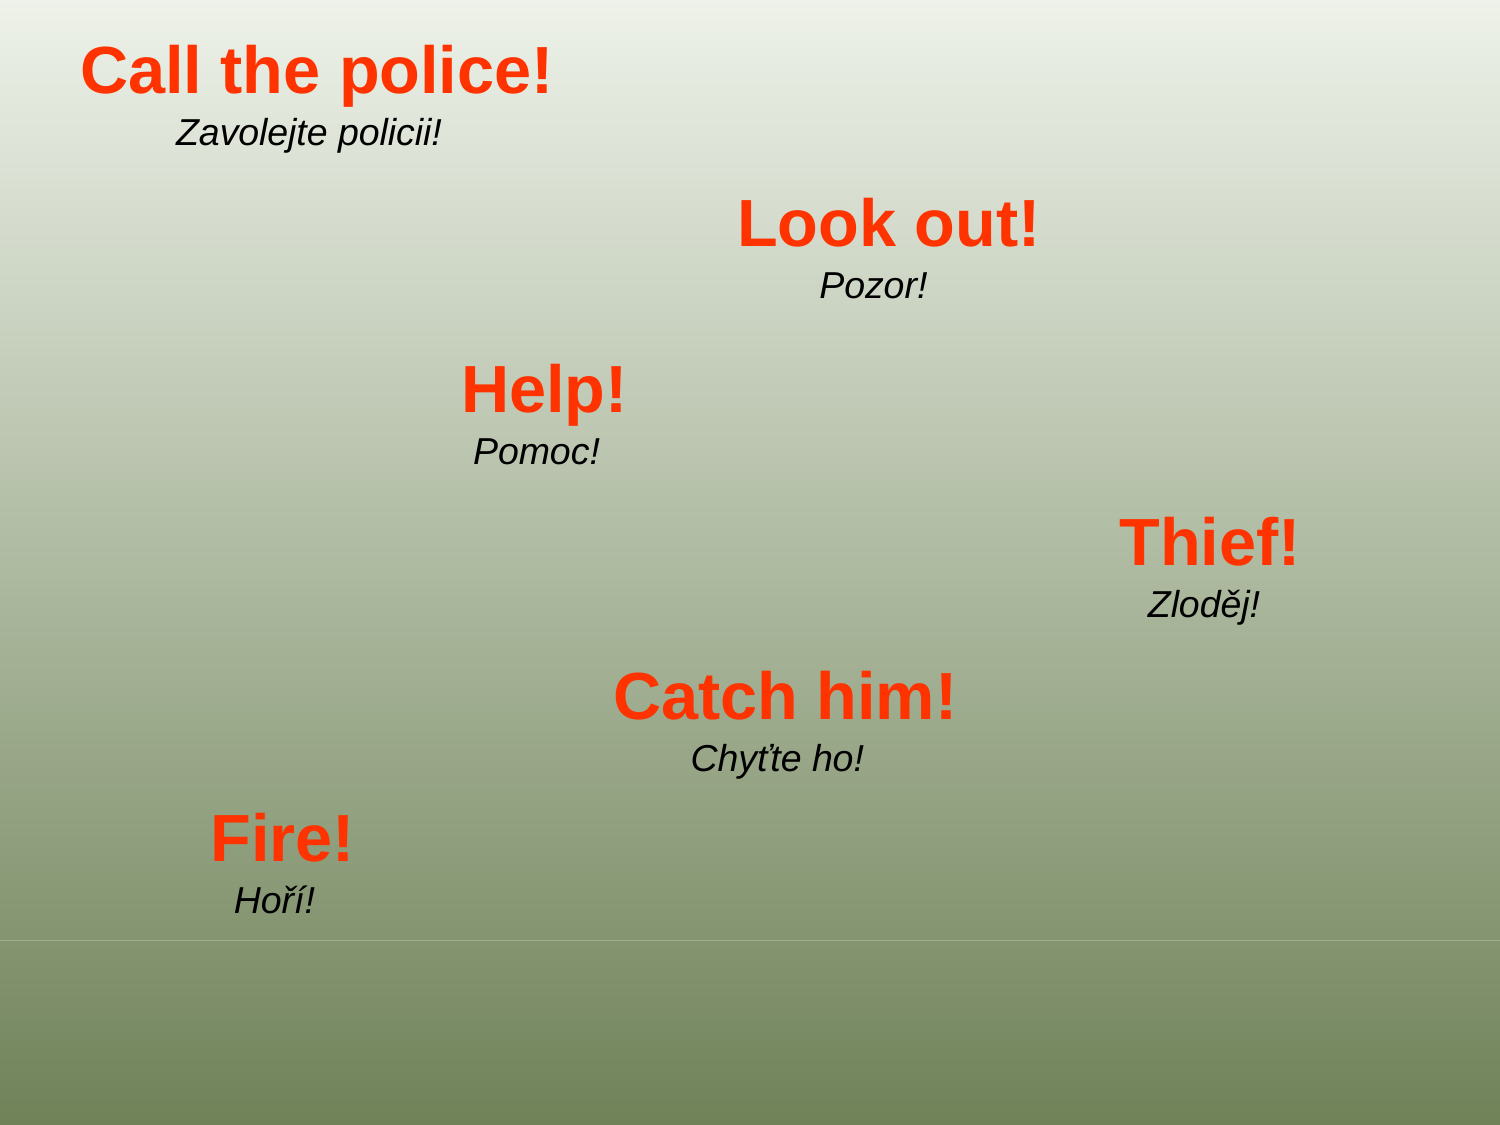

Call the police!
Zavolejte policii!
Look out!
Pozor!
Help!
Pomoc!
Thief!
Zloděj!
Catch him!
Chyťte ho!
Fire!
Hoří!